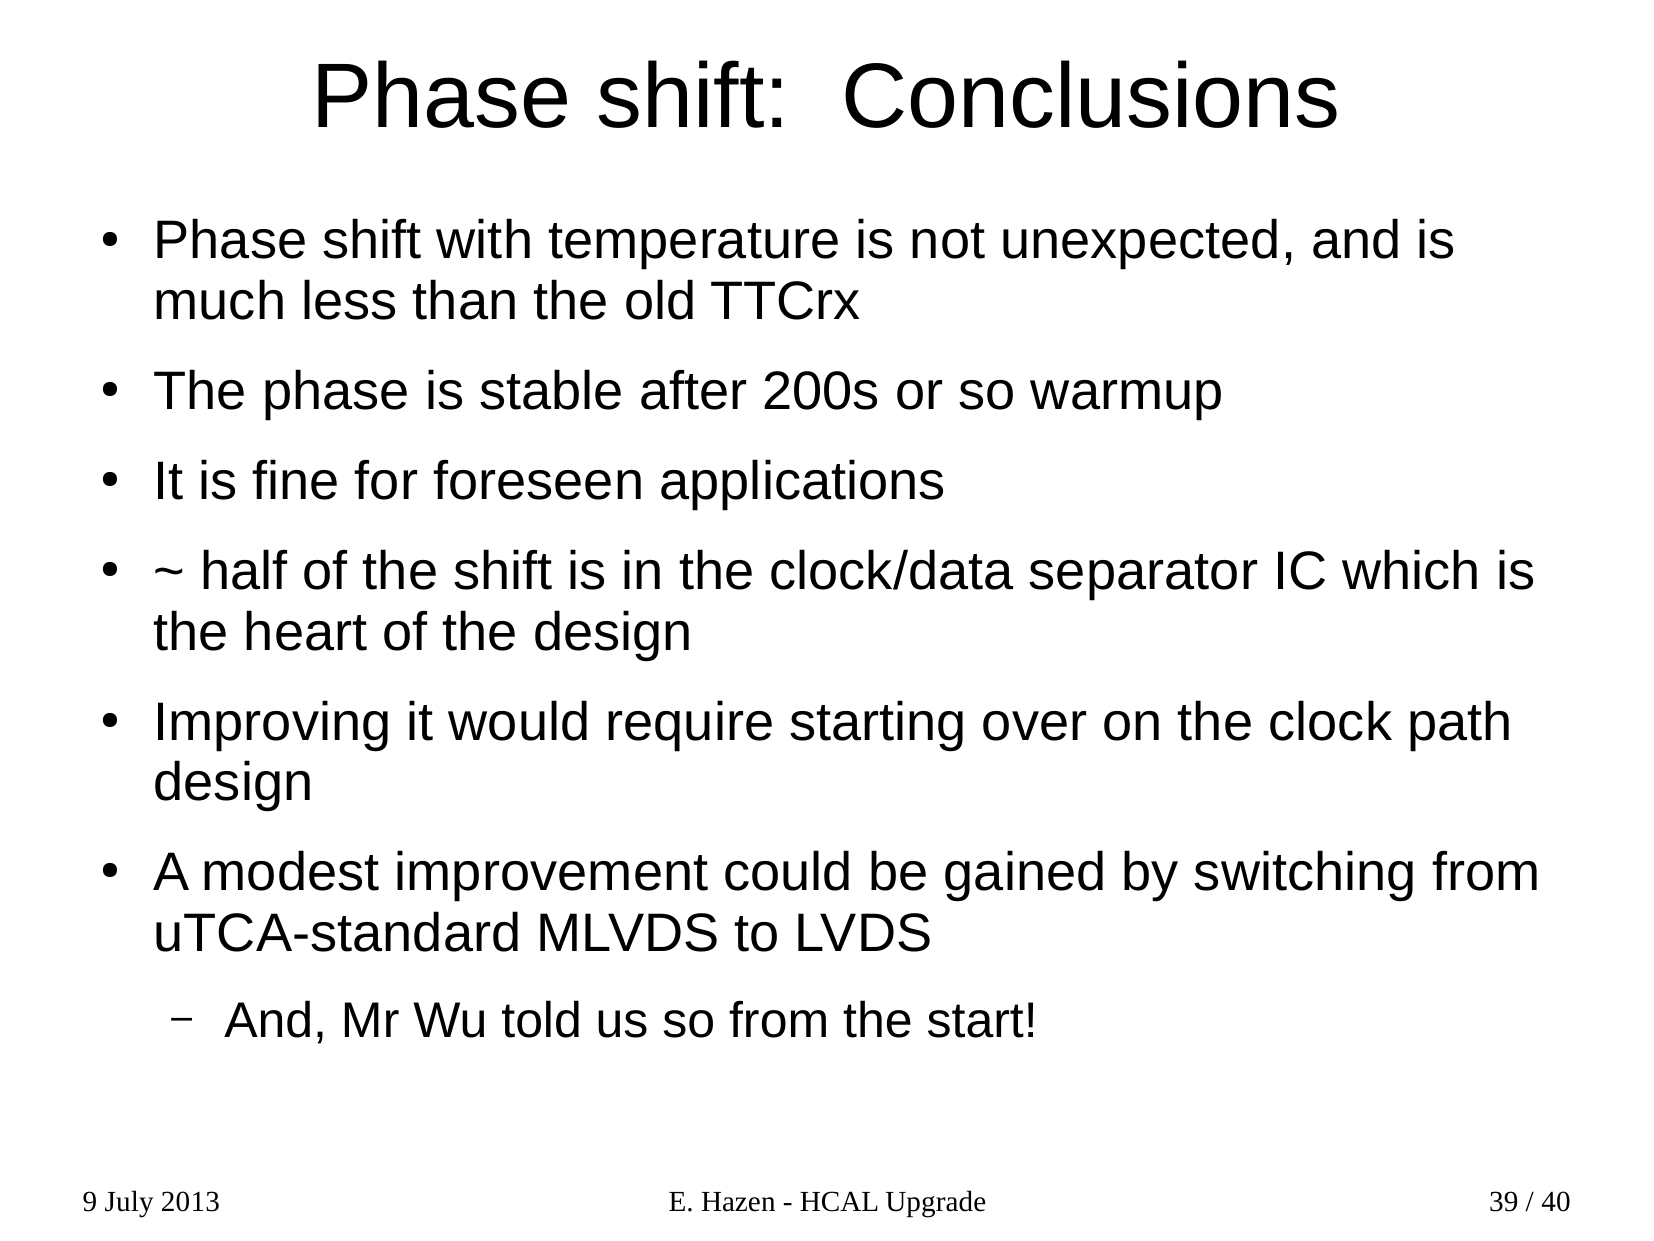

# Phase shift: Conclusions
Phase shift with temperature is not unexpected, and is much less than the old TTCrx
The phase is stable after 200s or so warmup
It is fine for foreseen applications
~ half of the shift is in the clock/data separator IC which is the heart of the design
Improving it would require starting over on the clock path design
A modest improvement could be gained by switching from uTCA-standard MLVDS to LVDS
And, Mr Wu told us so from the start!
9 July 2013
E. Hazen - HCAL Upgrade
39